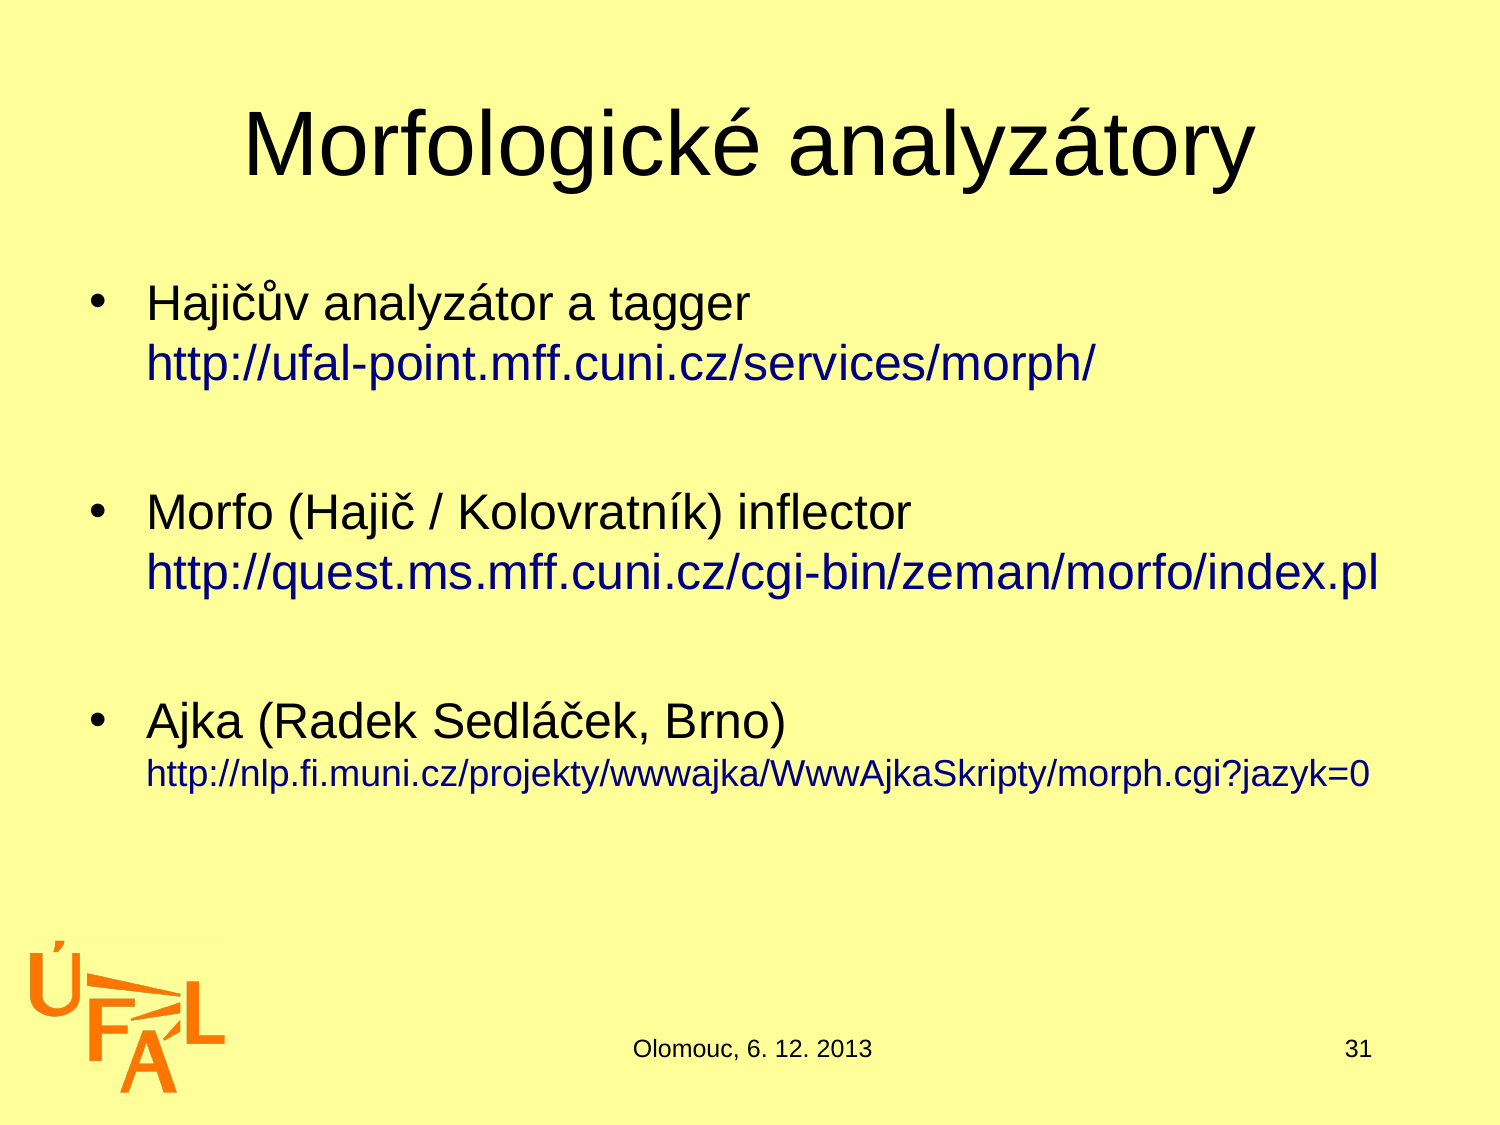

# Morfologické analyzátory
Hajičův analyzátor a tagger
http://ufal-point.mff.cuni.cz/services/morph/
Morfo (Hajič / Kolovratník) inflector
http://quest.ms.mff.cuni.cz/cgi-bin/zeman/morfo/index.pl
Ajka (Radek Sedláček, Brno)
http://nlp.fi.muni.cz/projekty/wwwajka/WwwAjkaSkripty/morph.cgi?jazyk=0
Olomouc, 6. 12. 2013
31